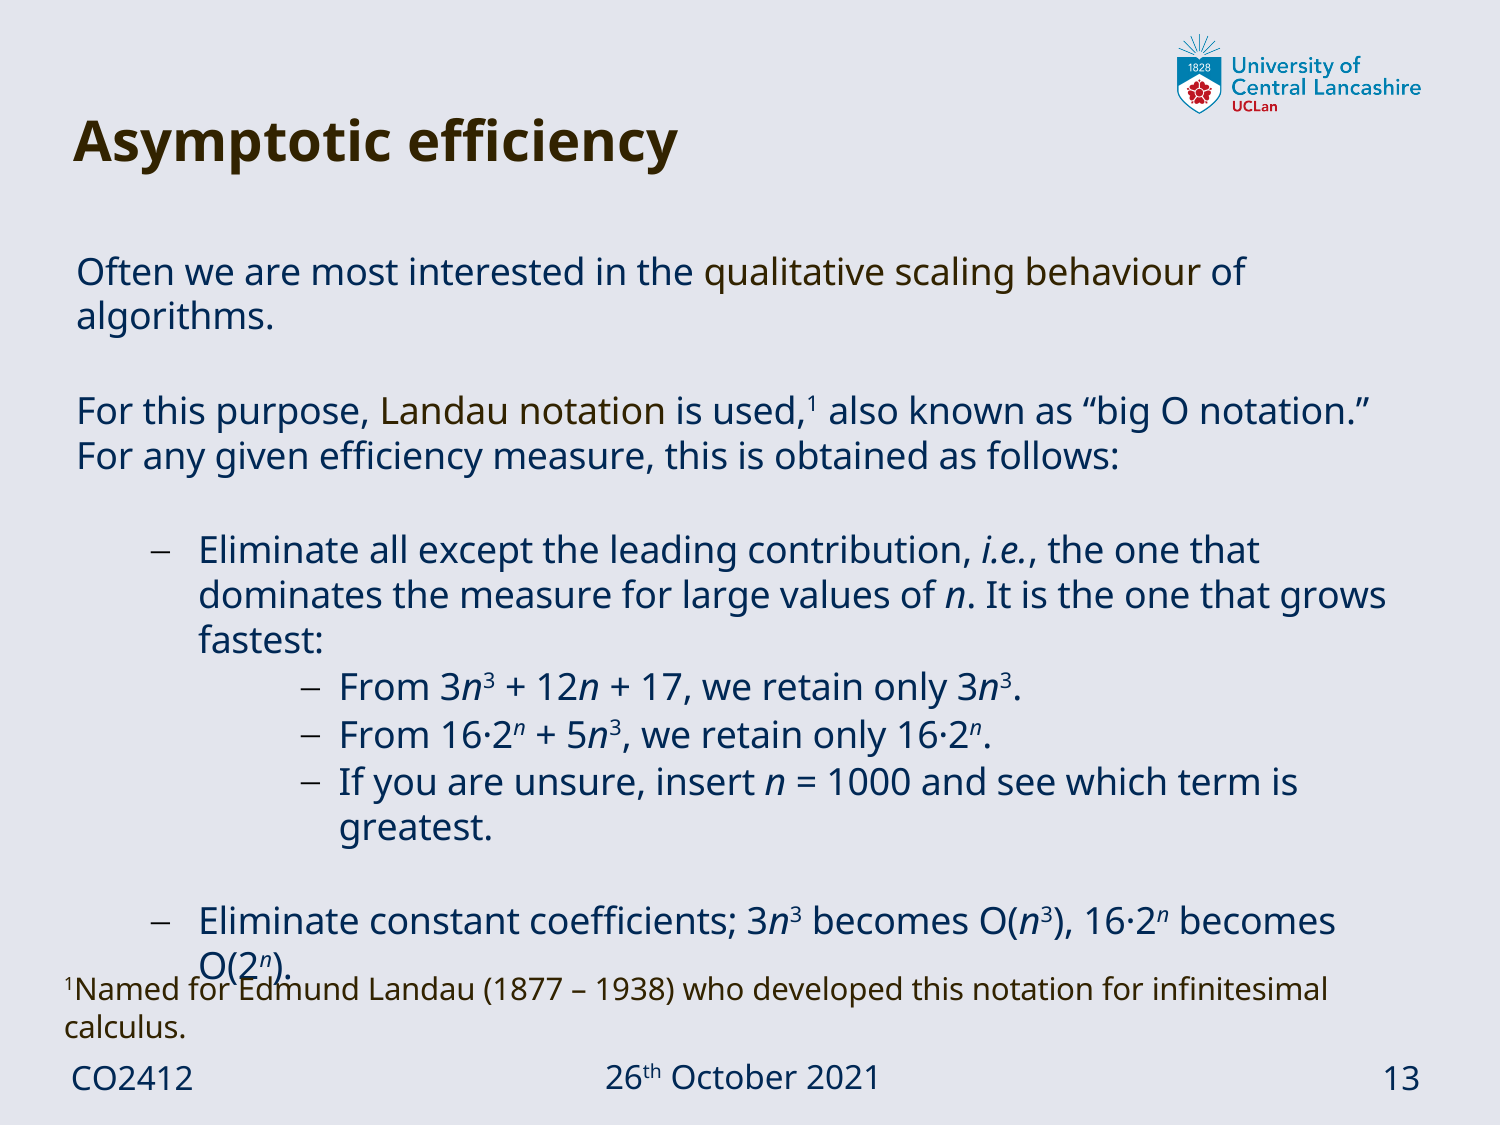

# Asymptotic efficiency
Often we are most interested in the qualitative scaling behaviour of algorithms.
For this purpose, Landau notation is used,1 also known as “big O notation.” For any given efficiency measure, this is obtained as follows:
Eliminate all except the leading contribution, i.e., the one that dominates the measure for large values of n. It is the one that grows fastest:
From 3n3 + 12n + 17, we retain only 3n3.
From 16·2n + 5n3, we retain only 16·2n.
If you are unsure, insert n = 1000 and see which term is greatest.
Eliminate constant coefficients; 3n3 becomes O(n3), 16·2n becomes O(2n).
1Named for Edmund Landau (1877 – 1938) who developed this notation for infinitesimal calculus.